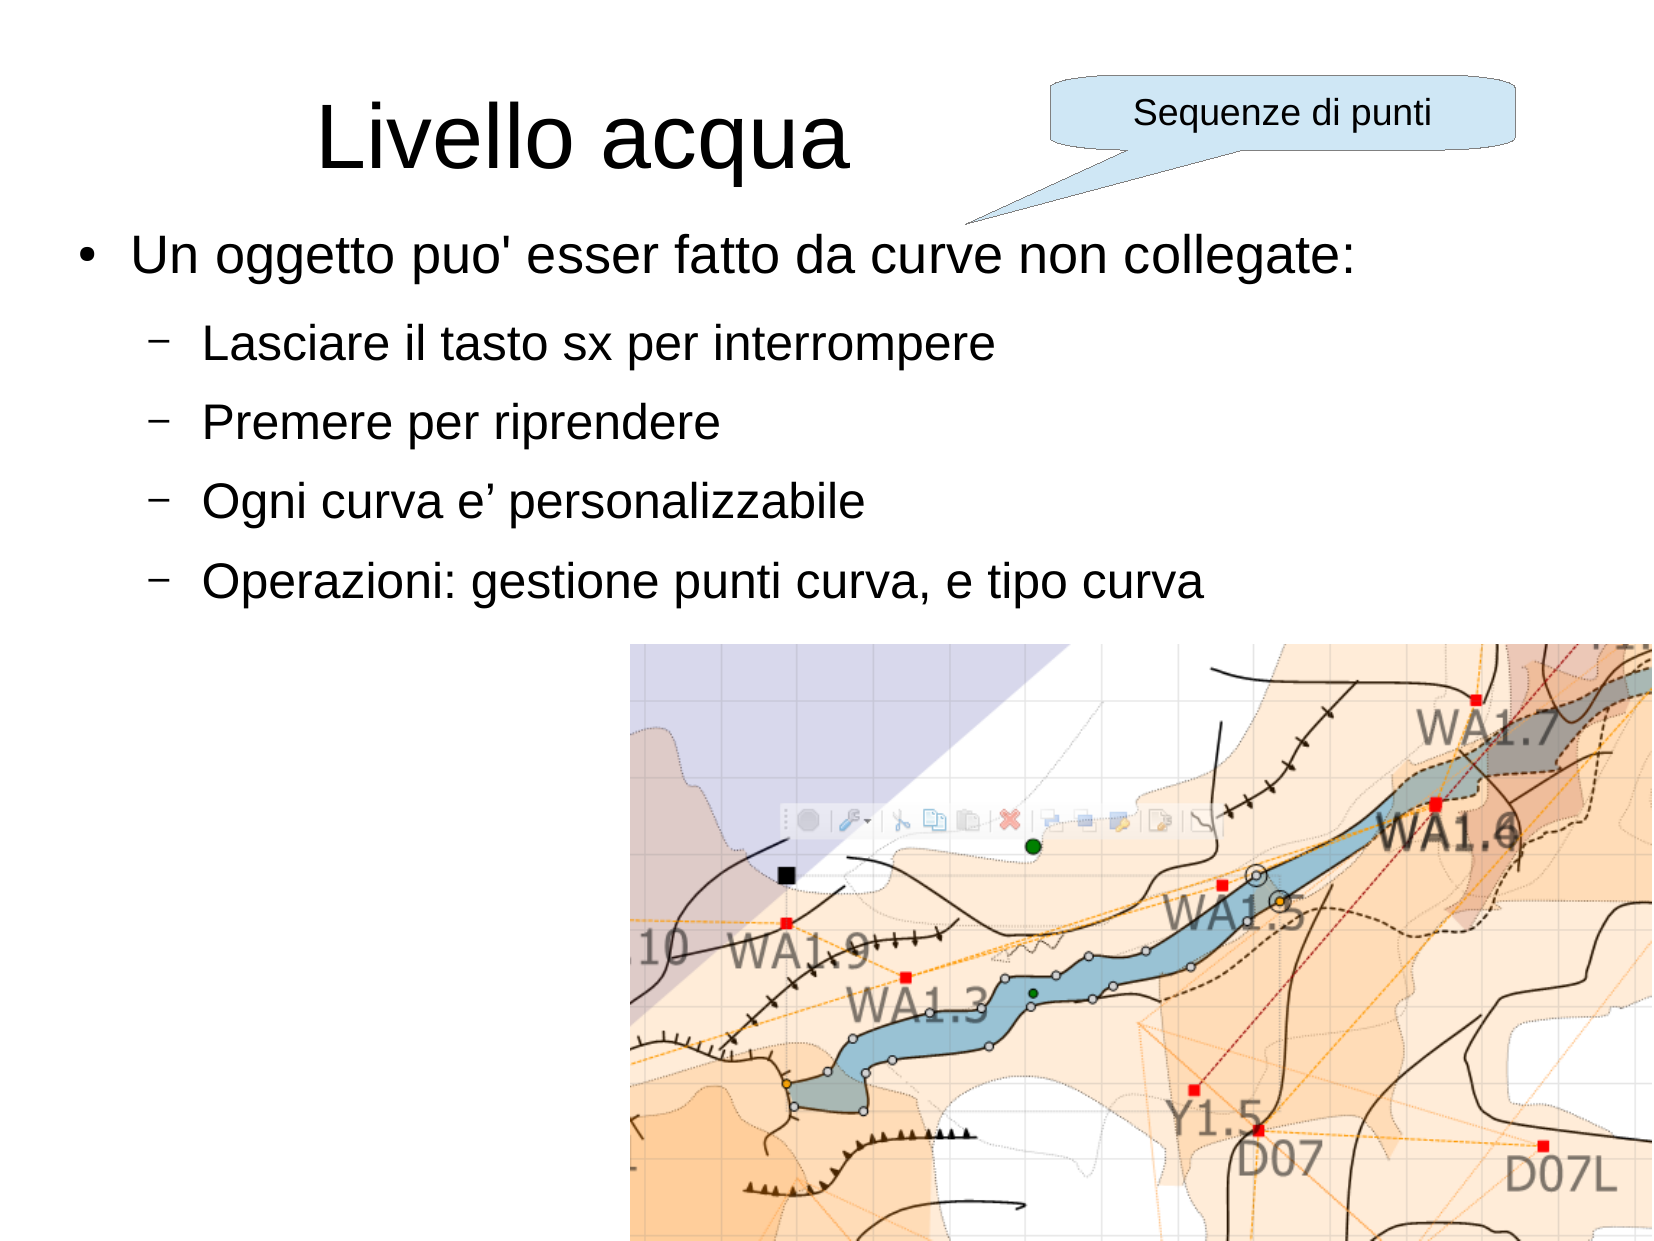

# Livello acqua
Sequenze di punti
Un oggetto puo' esser fatto da curve non collegate:
Lasciare il tasto sx per interrompere
Premere per riprendere
Ogni curva e’ personalizzabile
Operazioni: gestione punti curva, e tipo curva